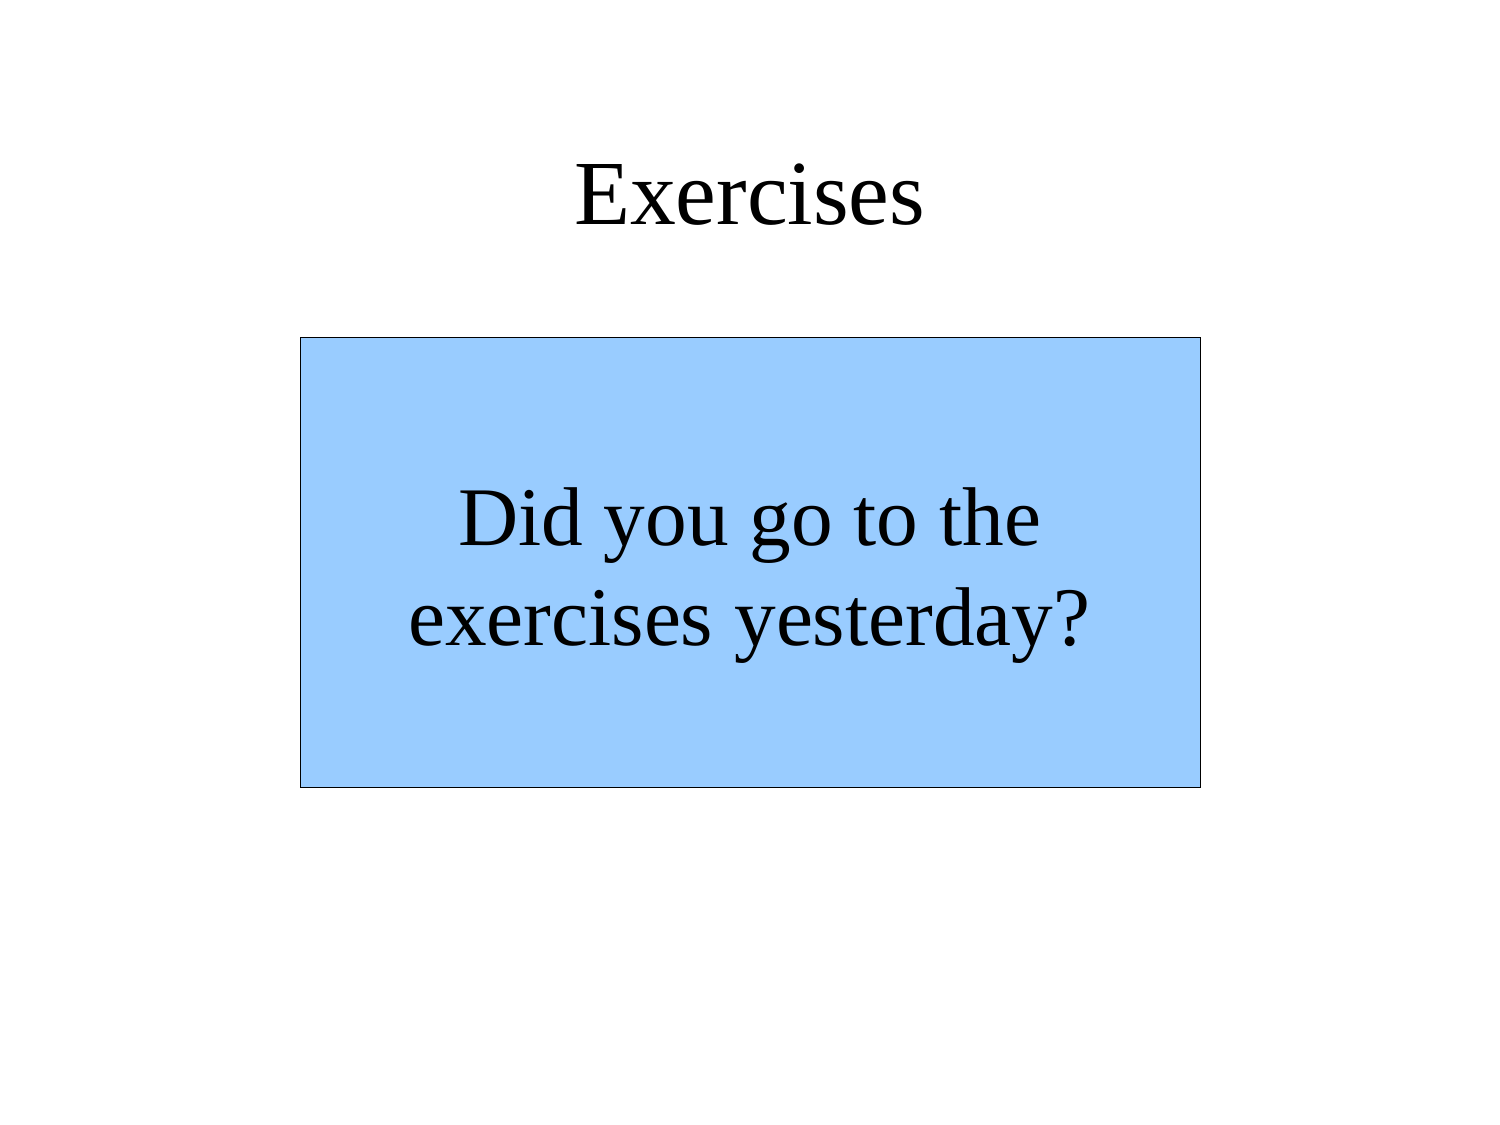

# Exercises
Did you go to the
exercises yesterday?